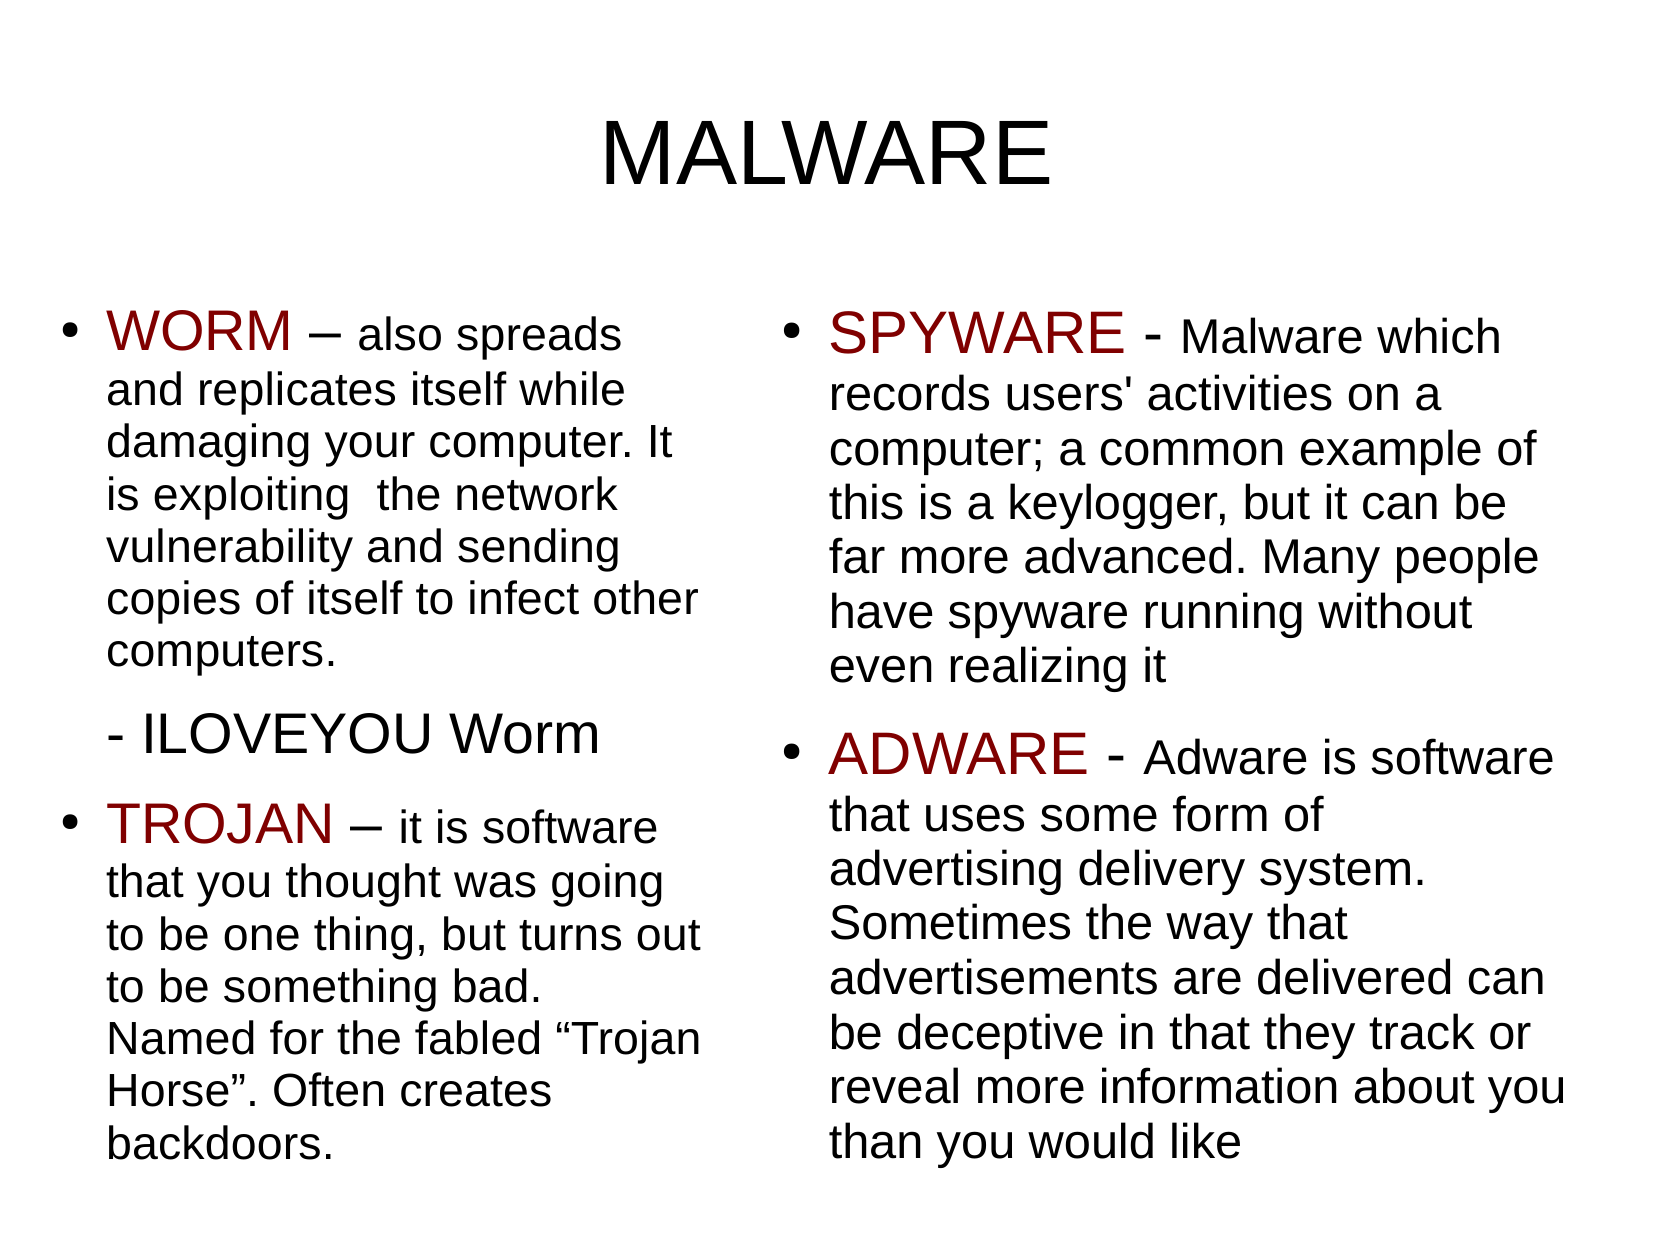

# MALWARE
WORM – also spreads and replicates itself while damaging your computer. It is exploiting the network vulnerability and sending copies of itself to infect other computers.
- ILOVEYOU Worm
TROJAN – it is software that you thought was going to be one thing, but turns out to be something bad. Named for the fabled “Trojan Horse”. Often creates backdoors.
SPYWARE - Malware which records users' activities on a computer; a common example of this is a keylogger, but it can be far more advanced. Many people have spyware running without even realizing it
ADWARE - Adware is software that uses some form of advertising delivery system. Sometimes the way that advertisements are delivered can be deceptive in that they track or reveal more information about you than you would like